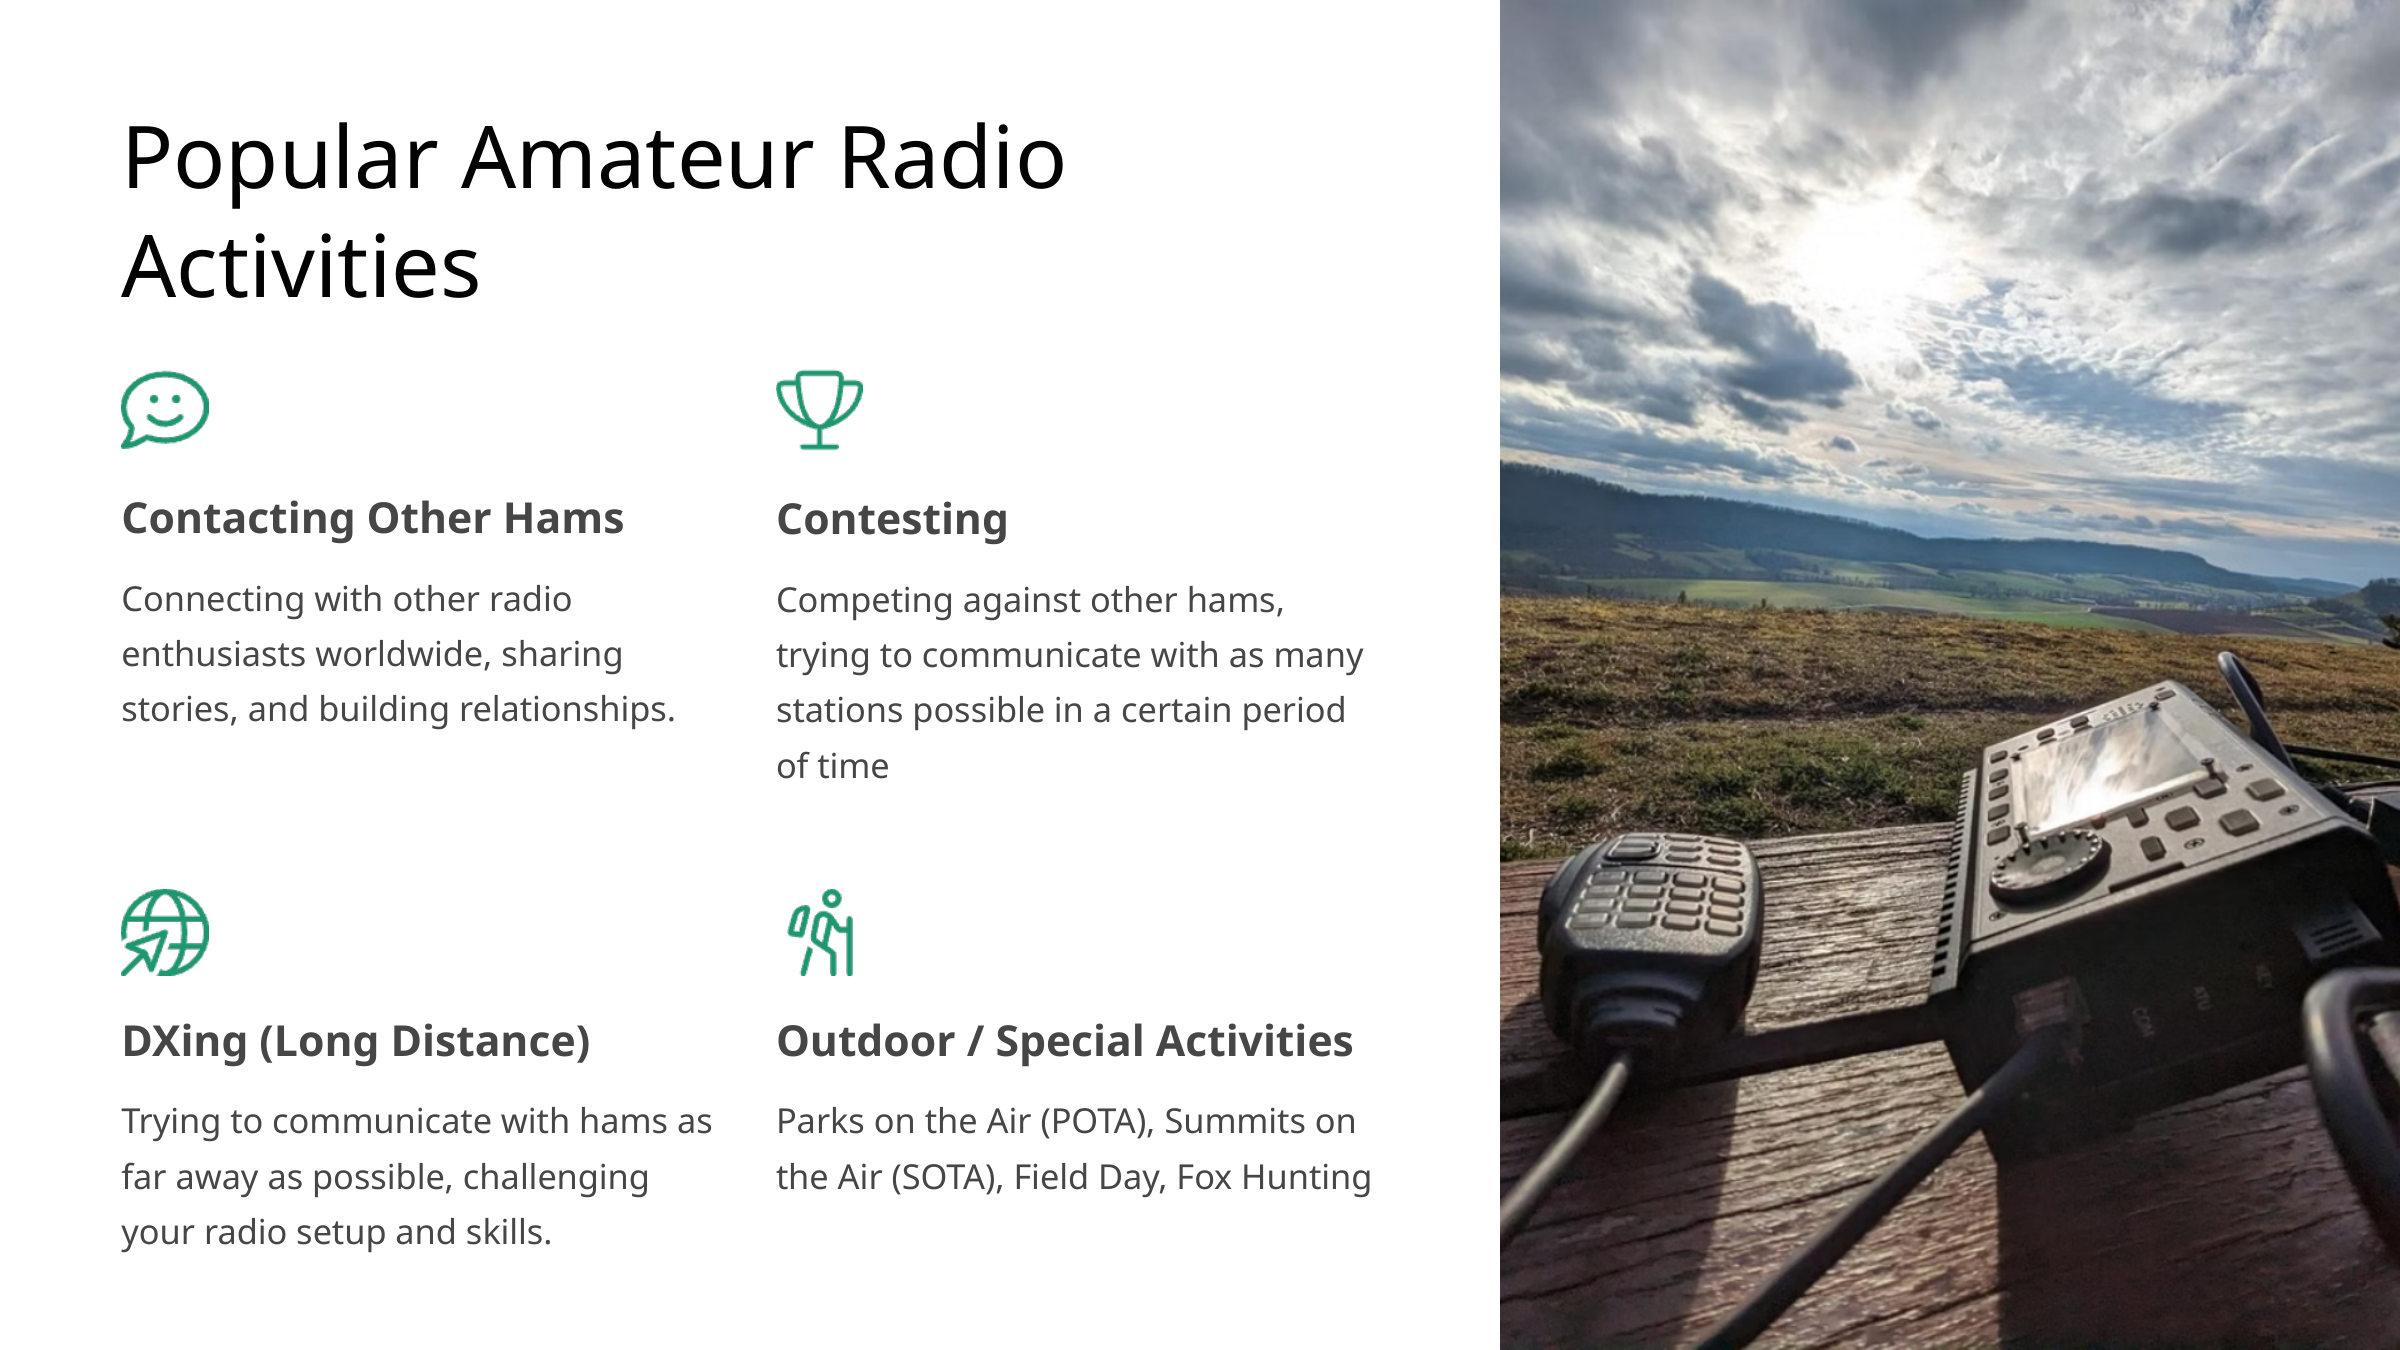

Popular Amateur Radio Activities
Contacting Other Hams
Contesting
Connecting with other radio enthusiasts worldwide, sharing stories, and building relationships.
Competing against other hams, trying to communicate with as many stations possible in a certain period of time
DXing (Long Distance)
Outdoor / Special Activities
Trying to communicate with hams as far away as possible, challenging your radio setup and skills.
Parks on the Air (POTA), Summits on the Air (SOTA), Field Day, Fox Hunting